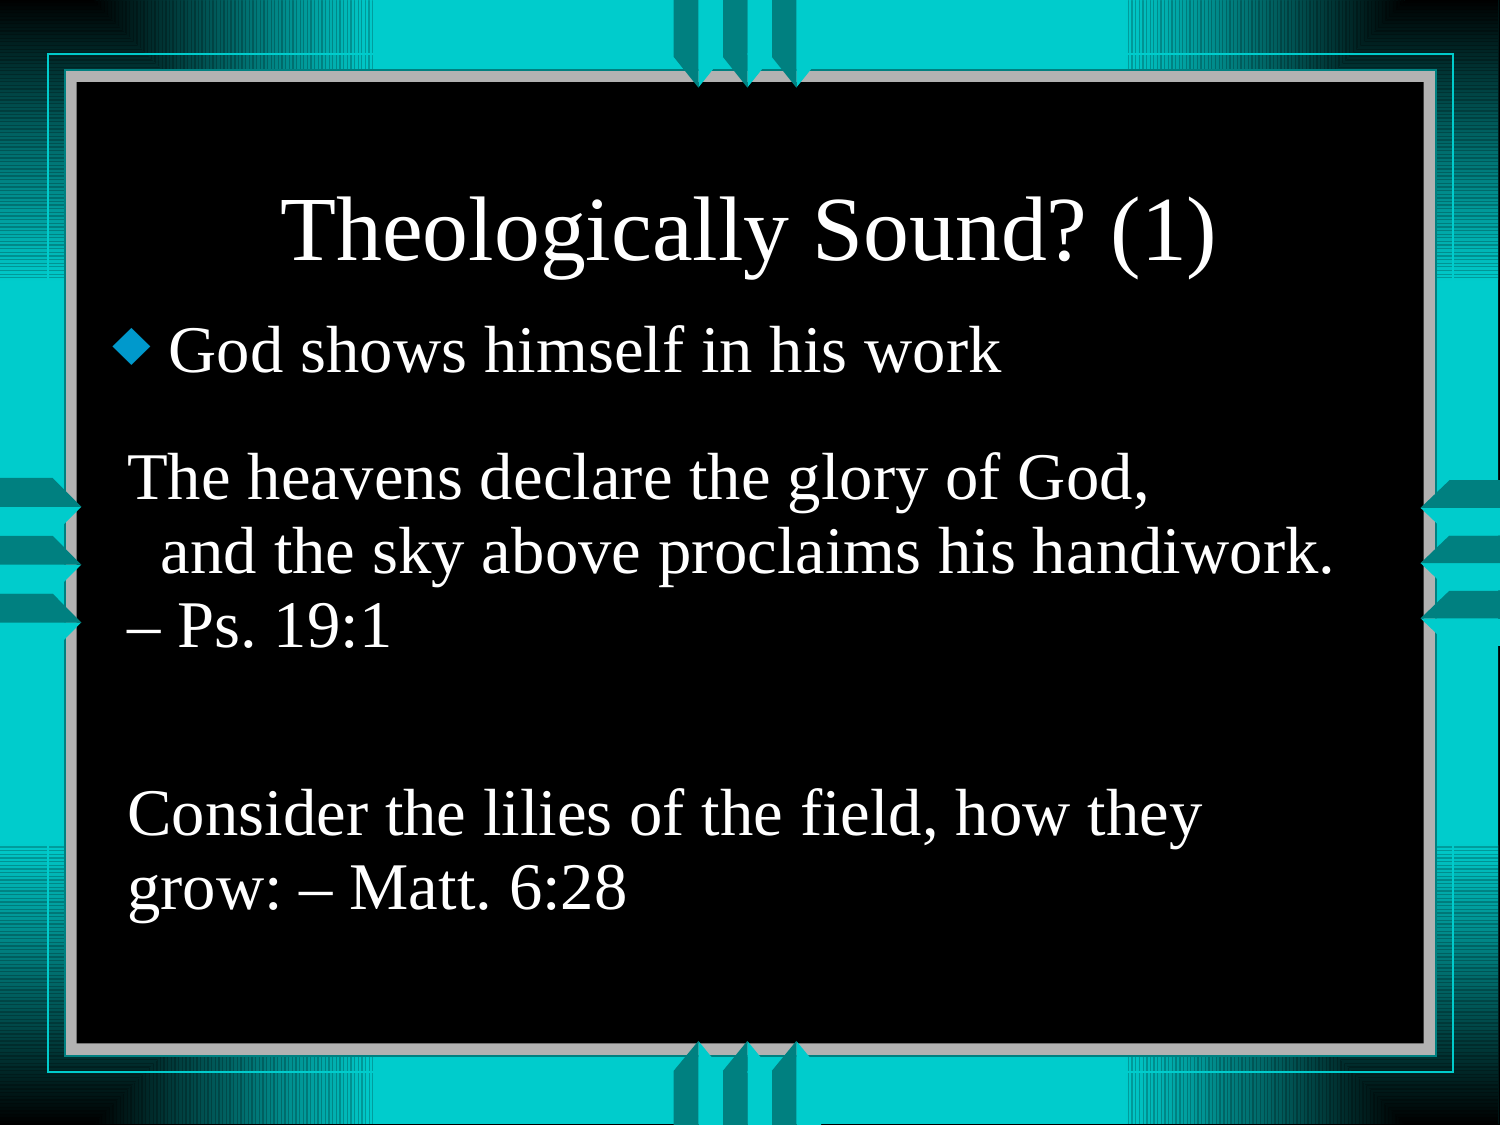

# Theologically Sound? (1)
God shows himself in his work
The heavens declare the glory of God,
 and the sky above proclaims his handiwork. – Ps. 19:1
Consider the lilies of the field, how they grow: – Matt. 6:28